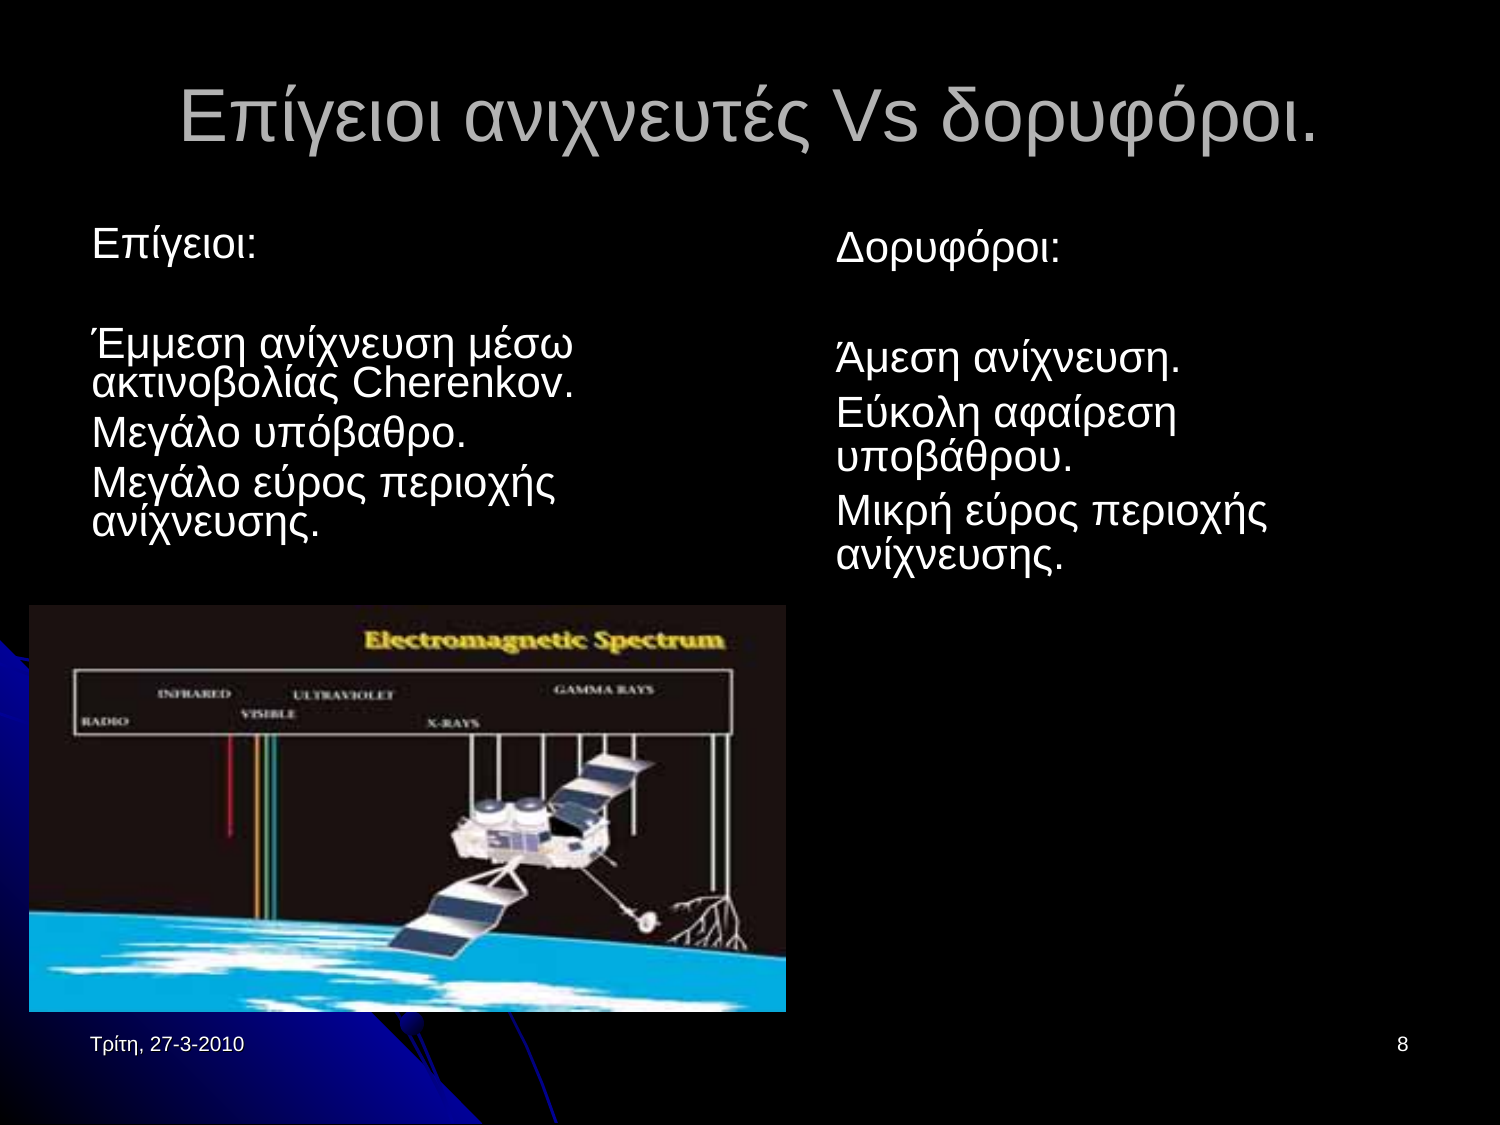

# Επίγειοι ανιχνευτές Vs δορυφόροι.
Δορυφόροι:
Άμεση ανίχνευση.
Εύκολη αφαίρεση υποβάθρου.
Μικρή εύρος περιοχής ανίχνευσης.
Επίγειοι:
Έμμεση ανίχνευση μέσω ακτινοβολίας Cherenkov.
Μεγάλο υπόβαθρο.
Μεγάλο εύρος περιοχής ανίχνευσης.
Τρίτη, 27-3-2010
8